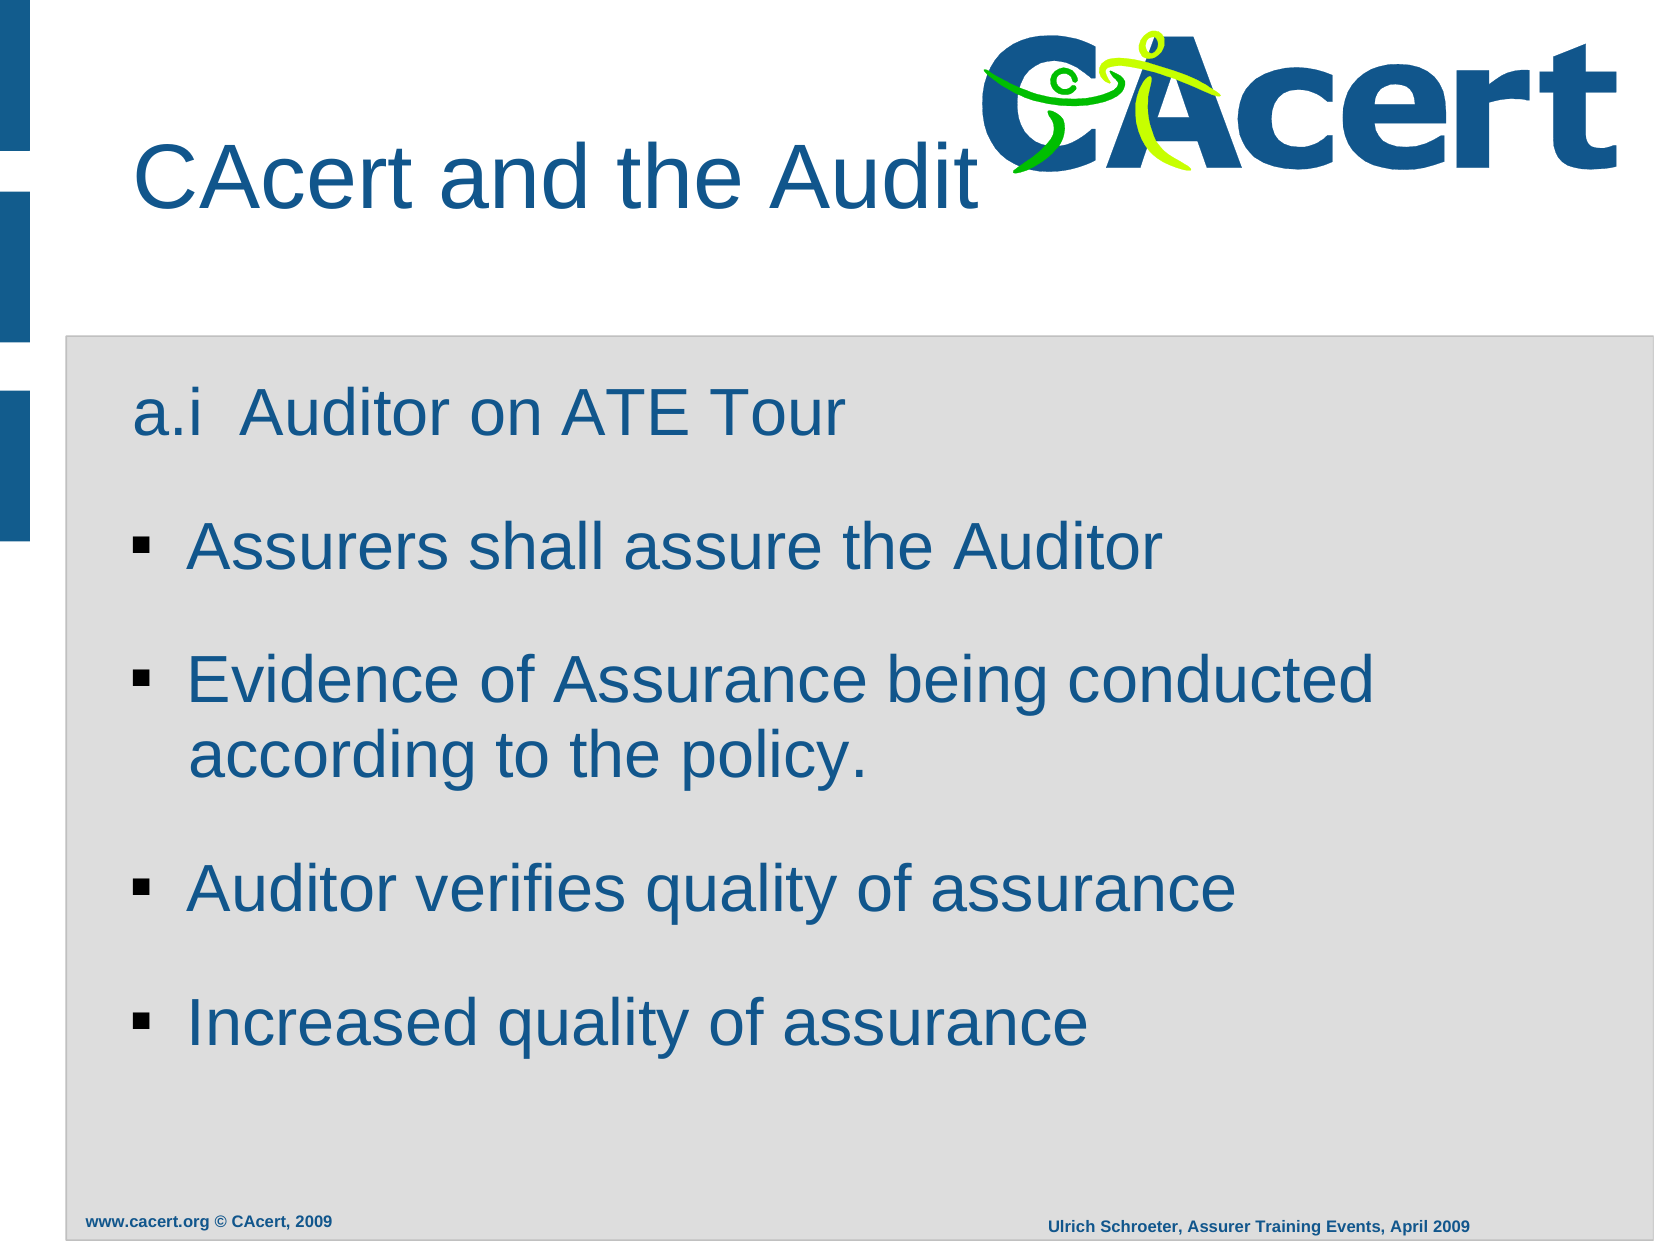

CAcert and the Audit
a.i Auditor on ATE Tour
 Assurers shall assure the Auditor
 Evidence of Assurance being conducted
 according to the policy.
 Auditor verifies quality of assurance
 Increased quality of assurance